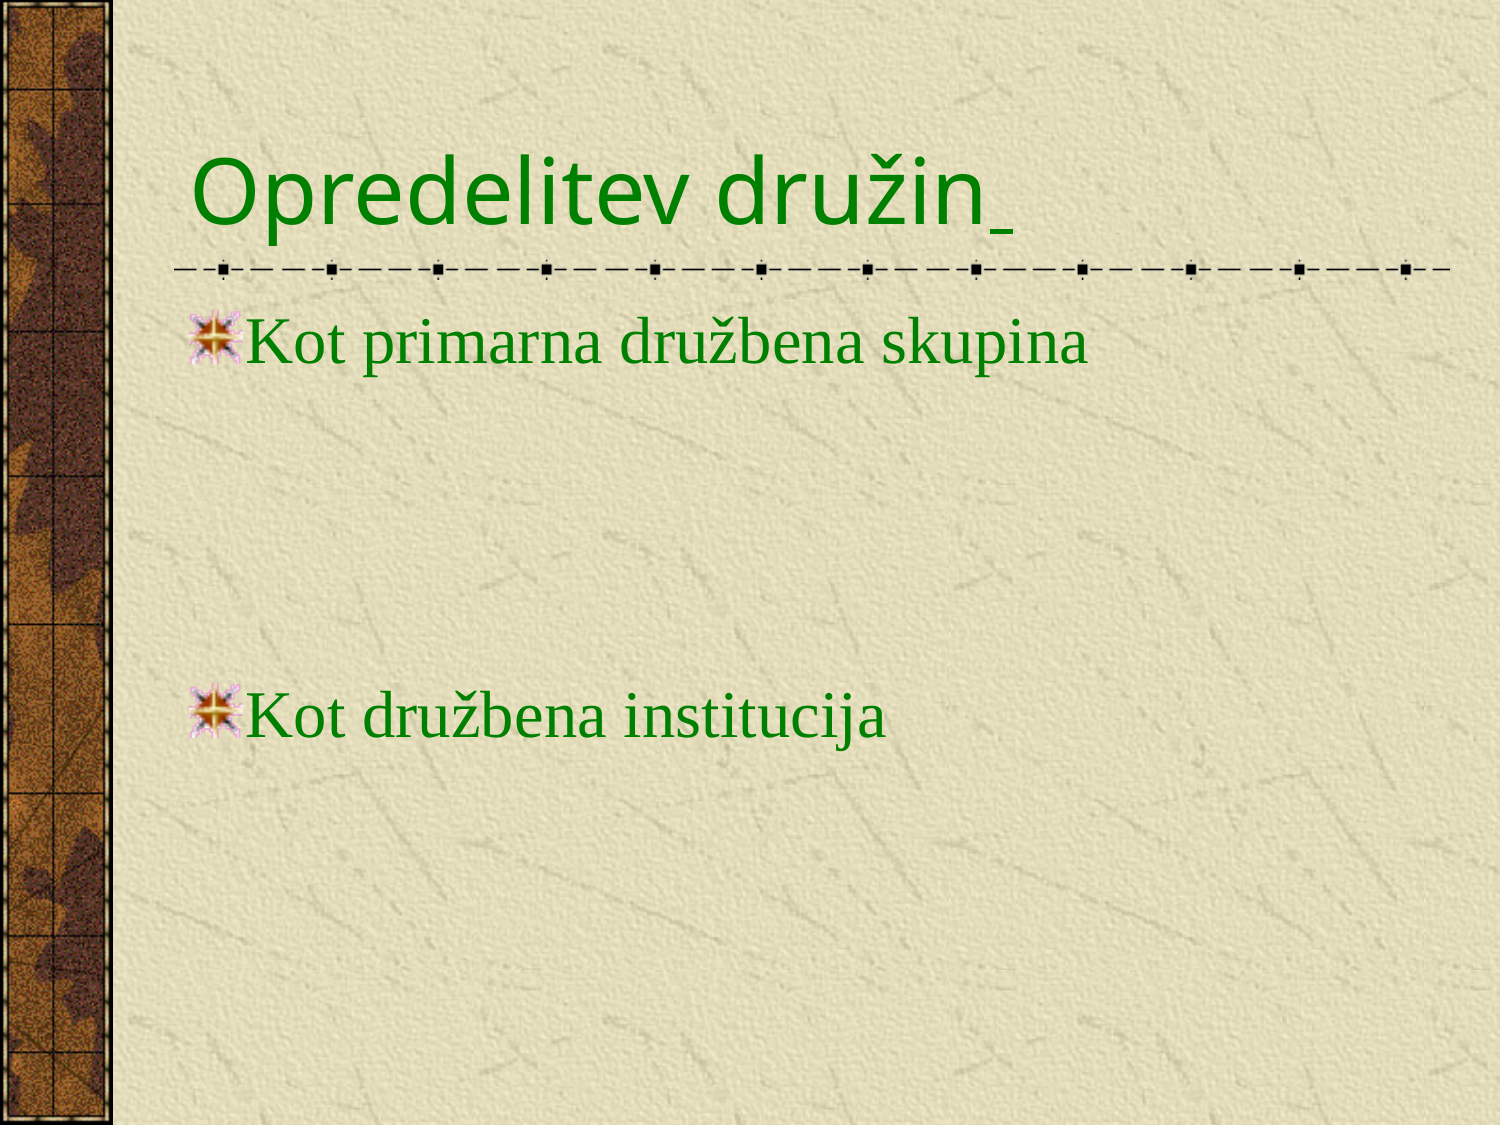

# Opredelitev družin
Kot primarna družbena skupina
Kot družbena institucija